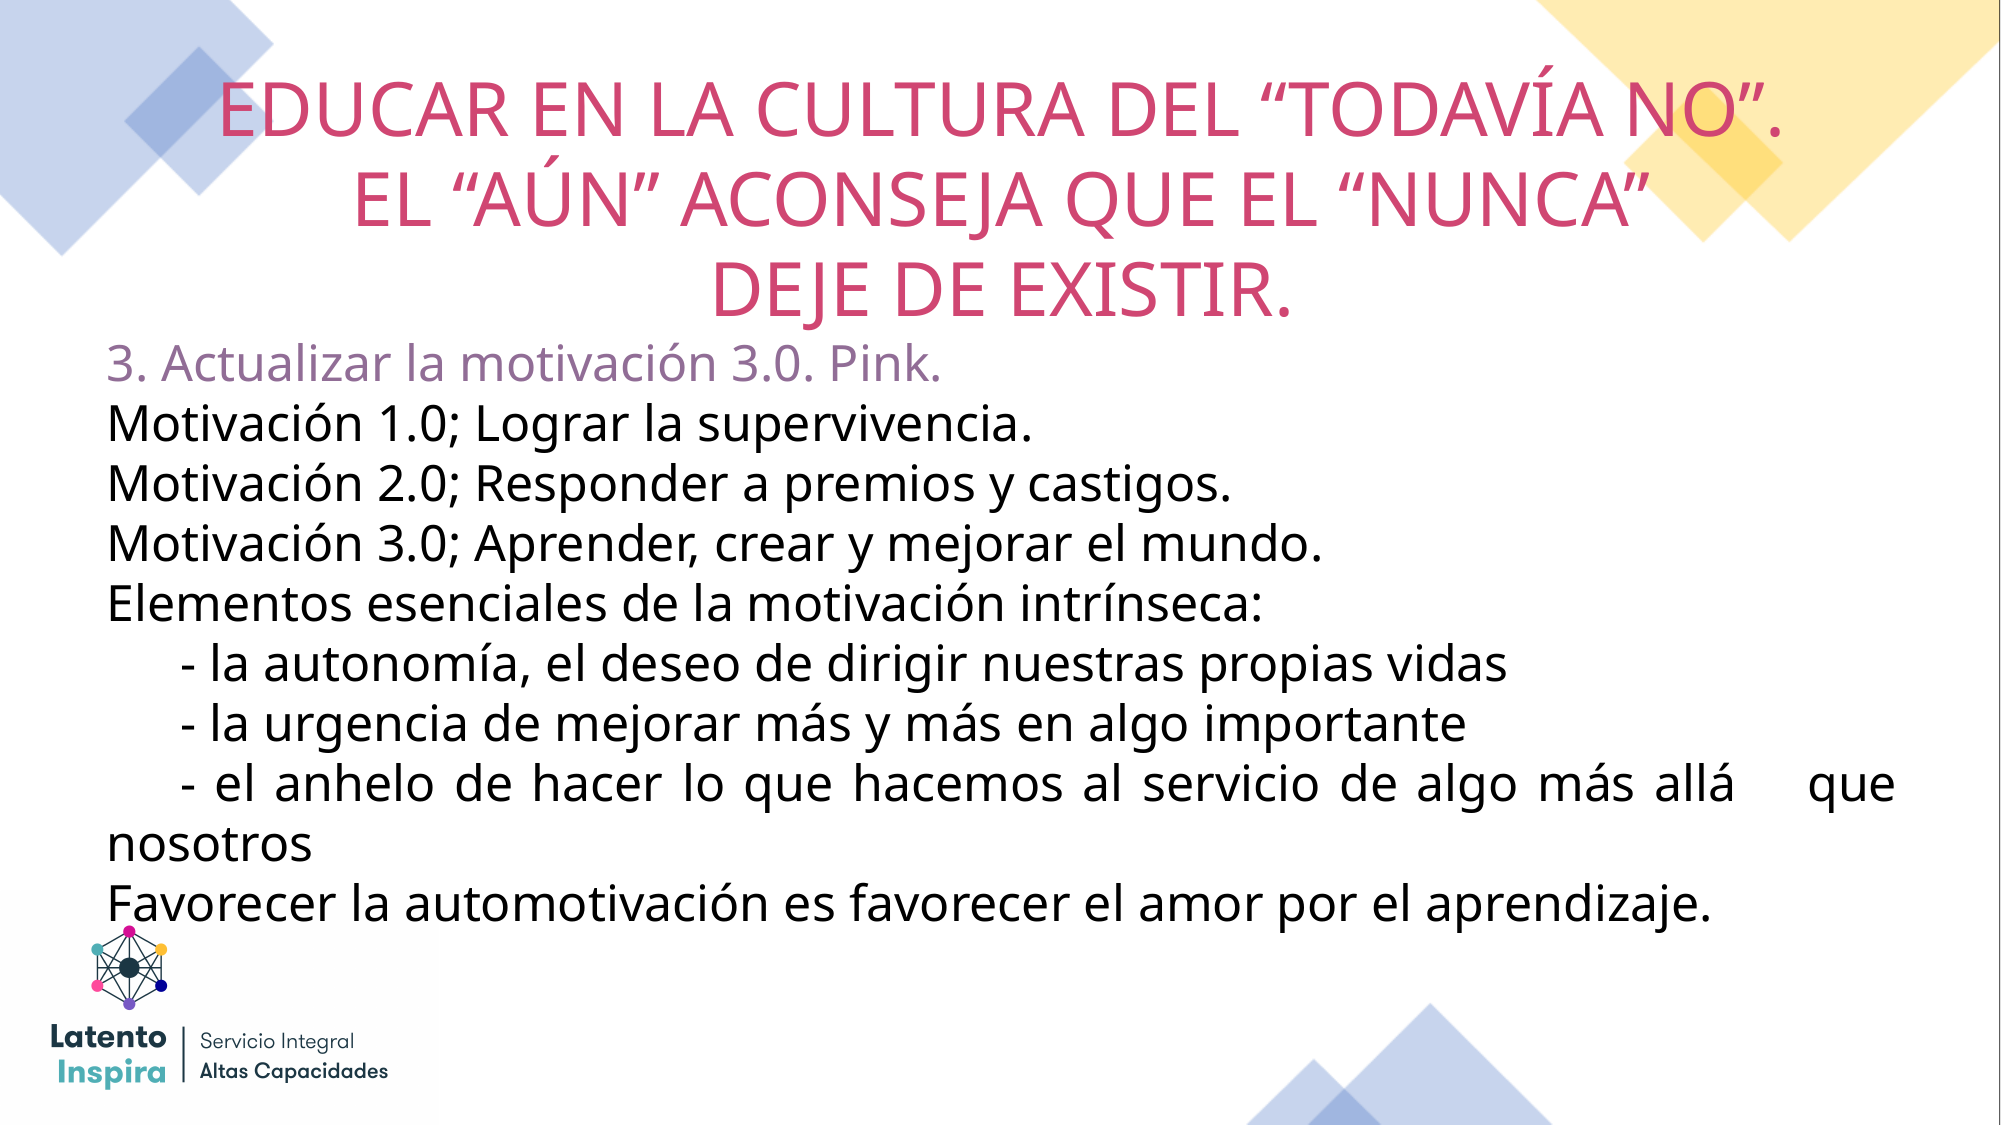

EDUCAR EN LA CULTURA DEL “TODAVÍA NO”.
EL “AÚN” ACONSEJA QUE EL “NUNCA”
DEJE DE EXISTIR.
3. Actualizar la motivación 3.0. Pink.
Motivación 1.0; Lograr la supervivencia.
Motivación 2.0; Responder a premios y castigos.
Motivación 3.0; Aprender, crear y mejorar el mundo.
Elementos esenciales de la motivación intrínseca:
	- la autonomía, el deseo de dirigir nuestras propias vidas
	- la urgencia de mejorar más y más en algo importante
	- el anhelo de hacer lo que hacemos al servicio de algo más allá 	que nosotros
Favorecer la automotivación es favorecer el amor por el aprendizaje.